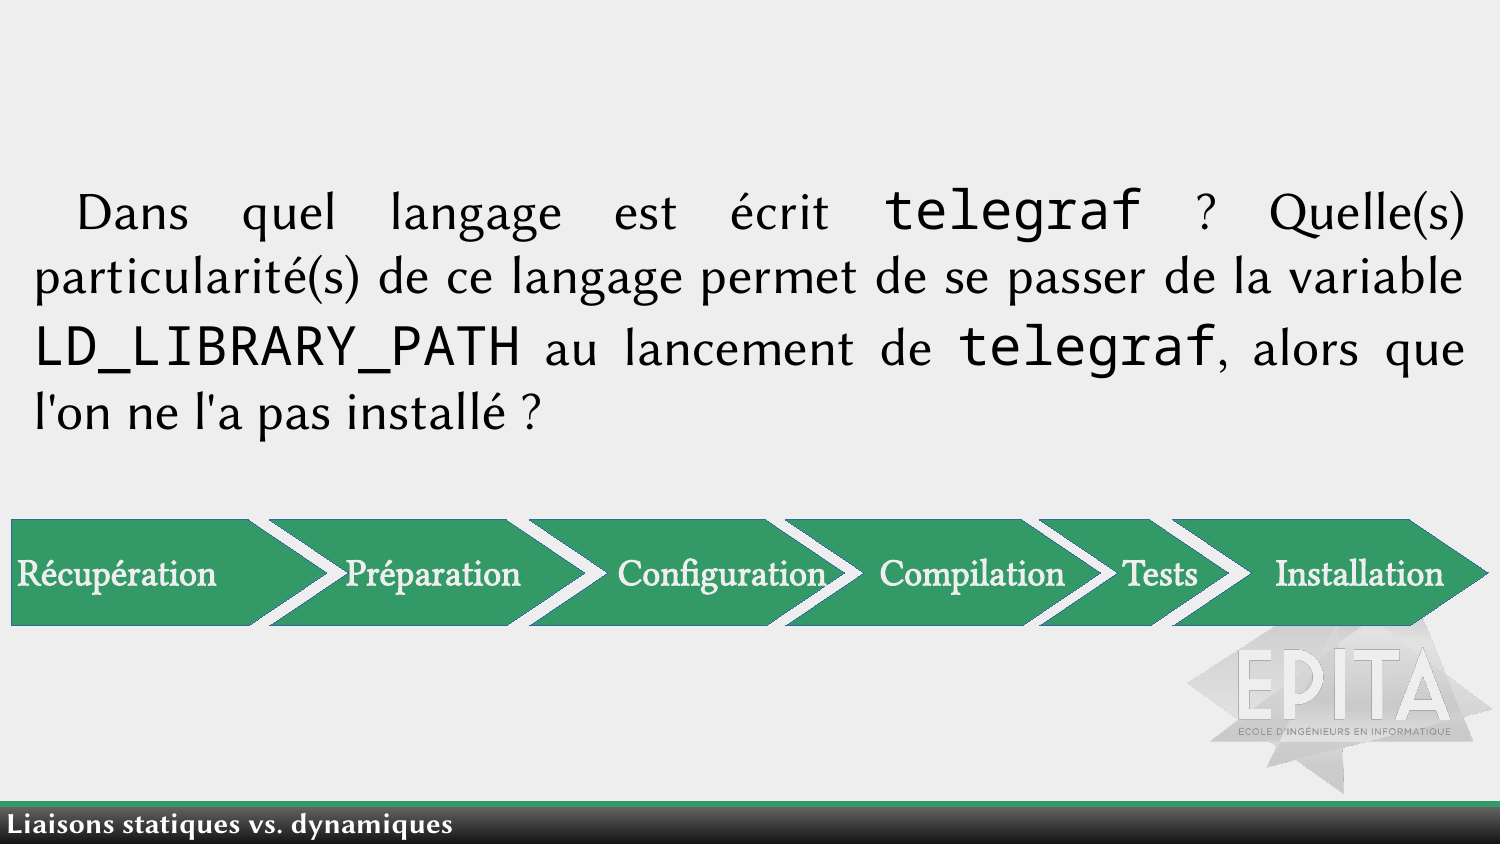

Dans quel langage est écrit telegraf ? Quelle(s) particularité(s) de ce langage permet de se passer de la variable LD_LIBRARY_PATH au lancement de telegraf, alors que l'on ne l'a pas installé ?
Récupération
Préparation
Configuration
Compilation
Tests
Installation
# Liaisons statiques vs. dynamiques